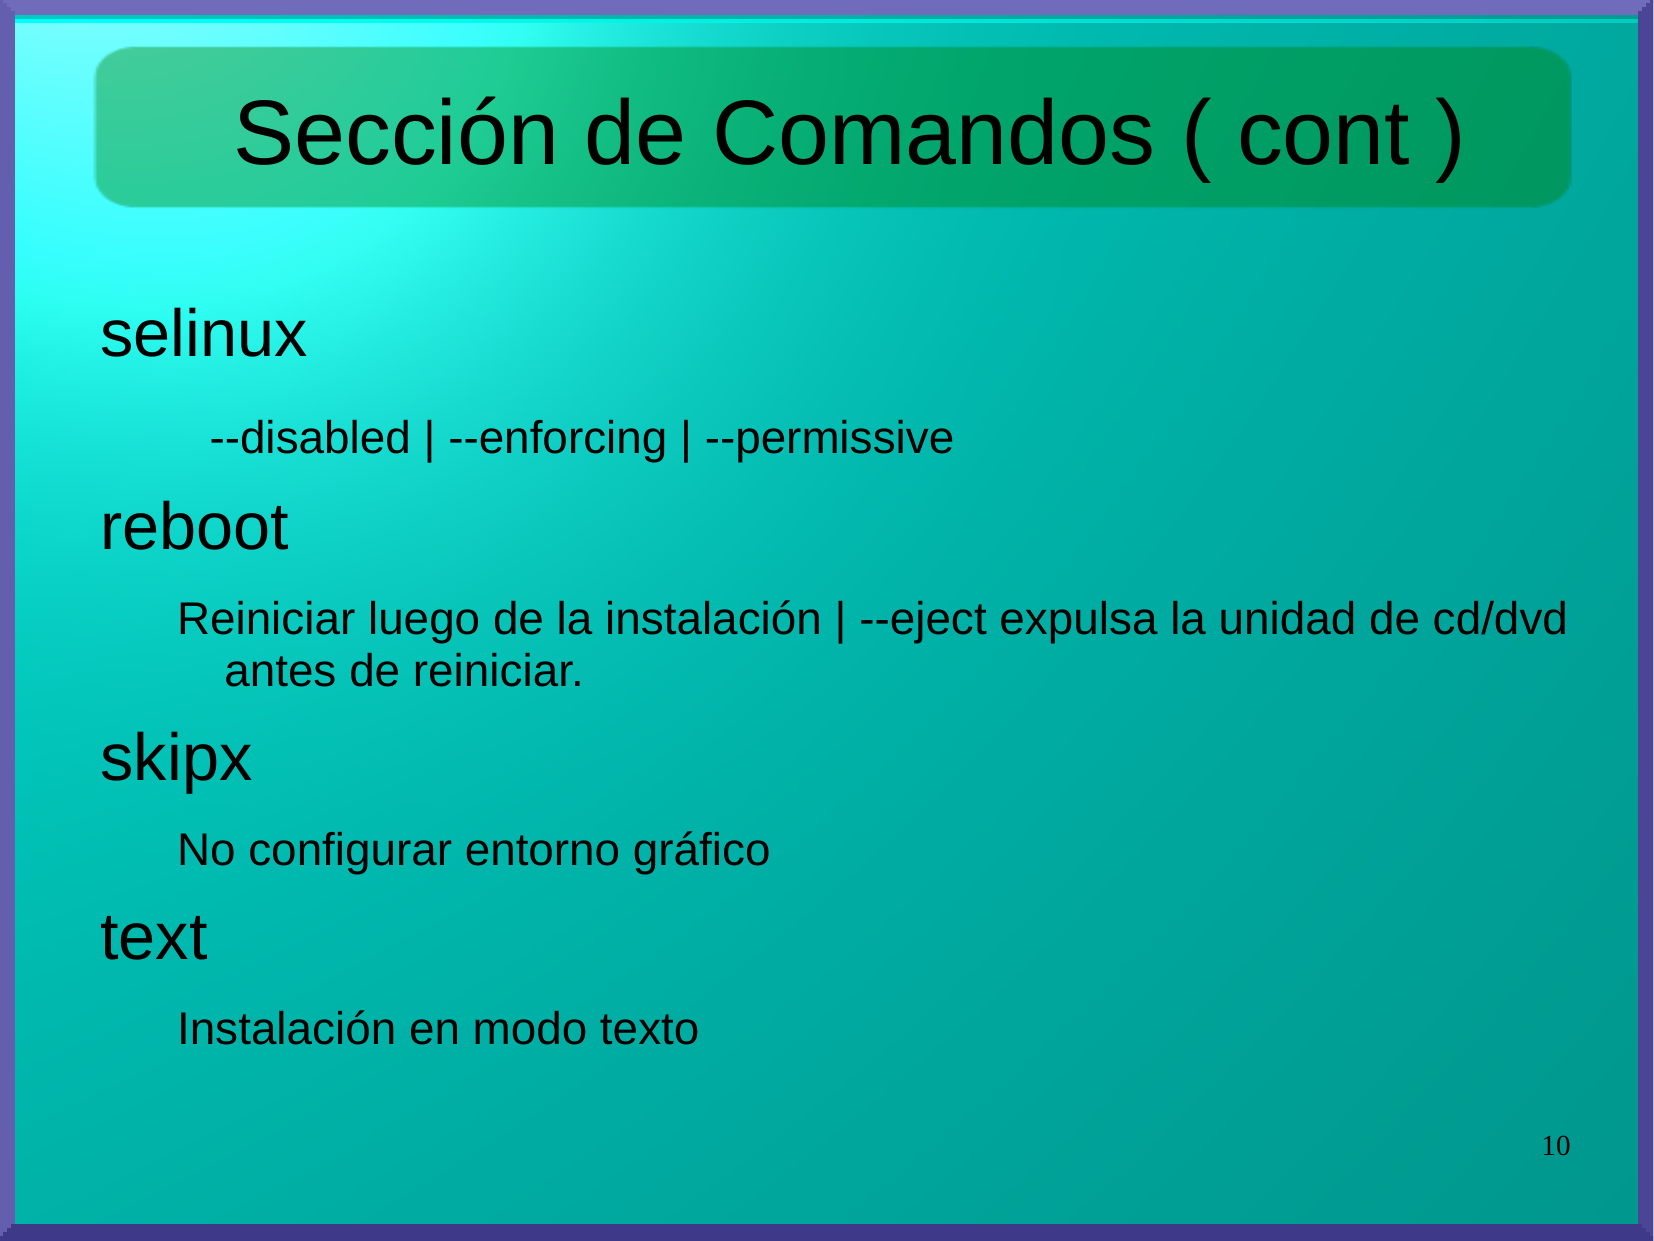

# Sección de Comandos ( cont )
selinux
 --disabled | --enforcing | --permissive
reboot
Reiniciar luego de la instalación | --eject expulsa la unidad de cd/dvd antes de reiniciar.
skipx
No configurar entorno gráfico
text
Instalación en modo texto
10